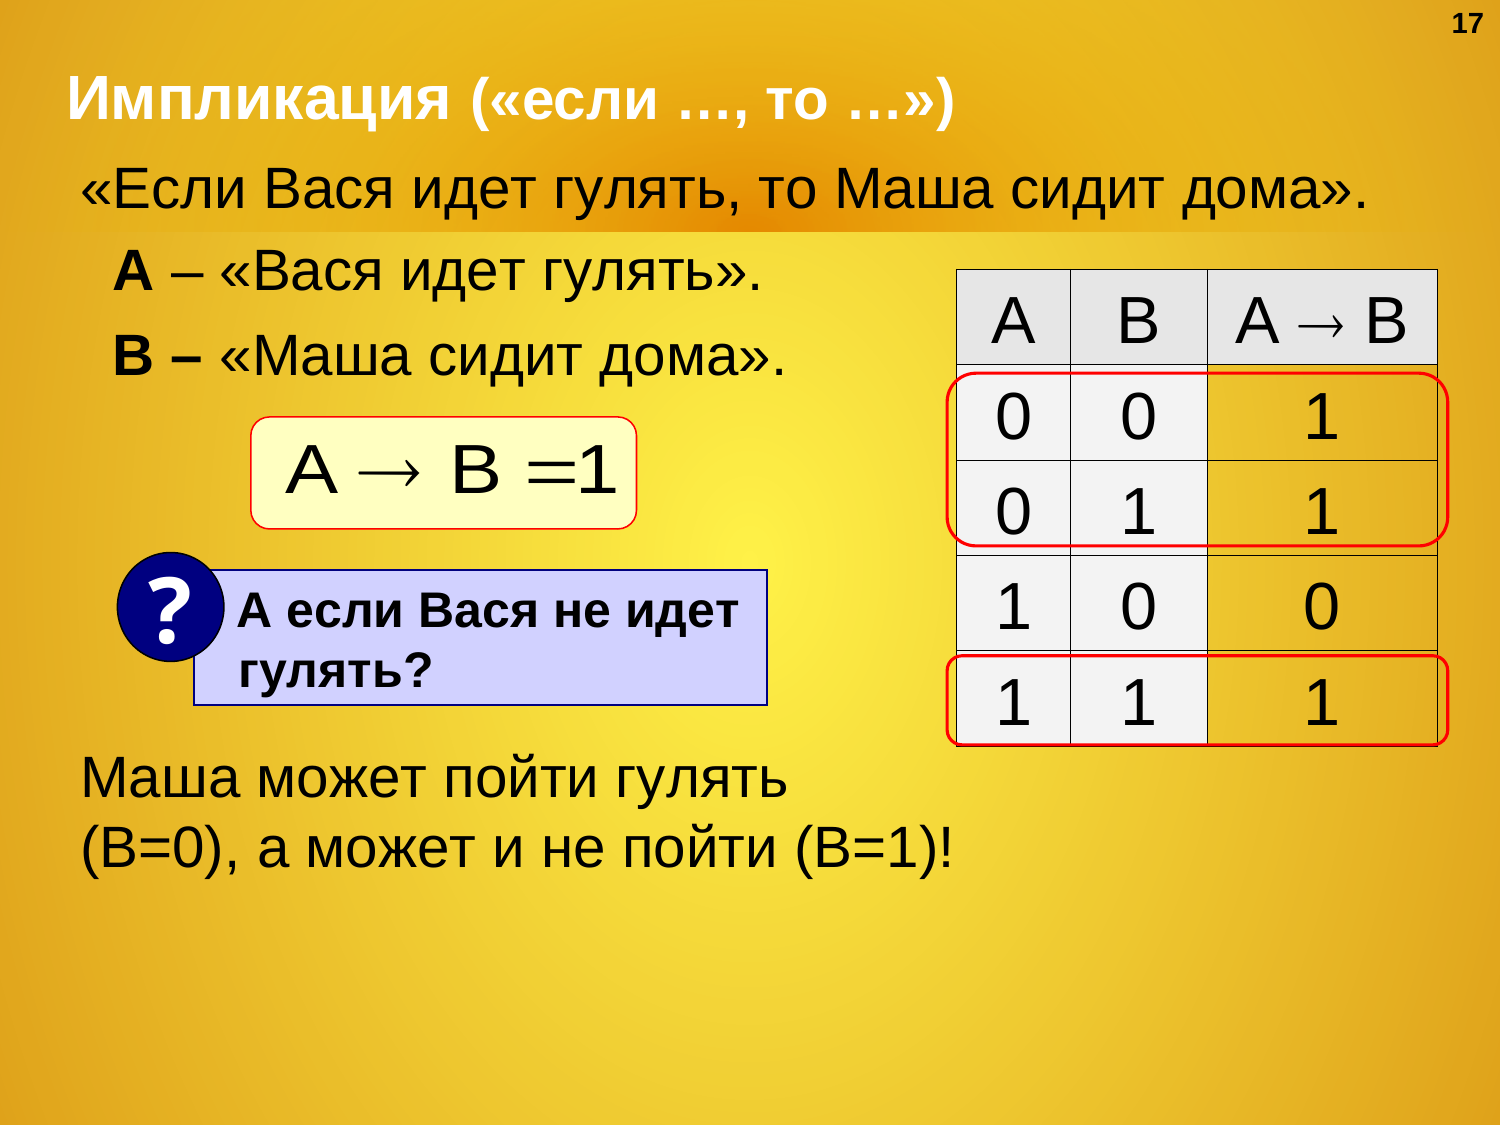

# Импликация («если …, то …»)
«Если Вася идет гулять, то Маша сидит дома».
 A – «Вася идет гулять».
 B – «Маша сидит дома».
Маша может пойти гулять
(B=0), а может и не пойти (B=1)!
| A | B | А  B |
| --- | --- | --- |
| 0 | 0 | 1 |
| 0 | 1 | 1 |
| 1 | 0 | 0 |
| 1 | 1 | 1 |
?
 А если Вася не идет гулять?